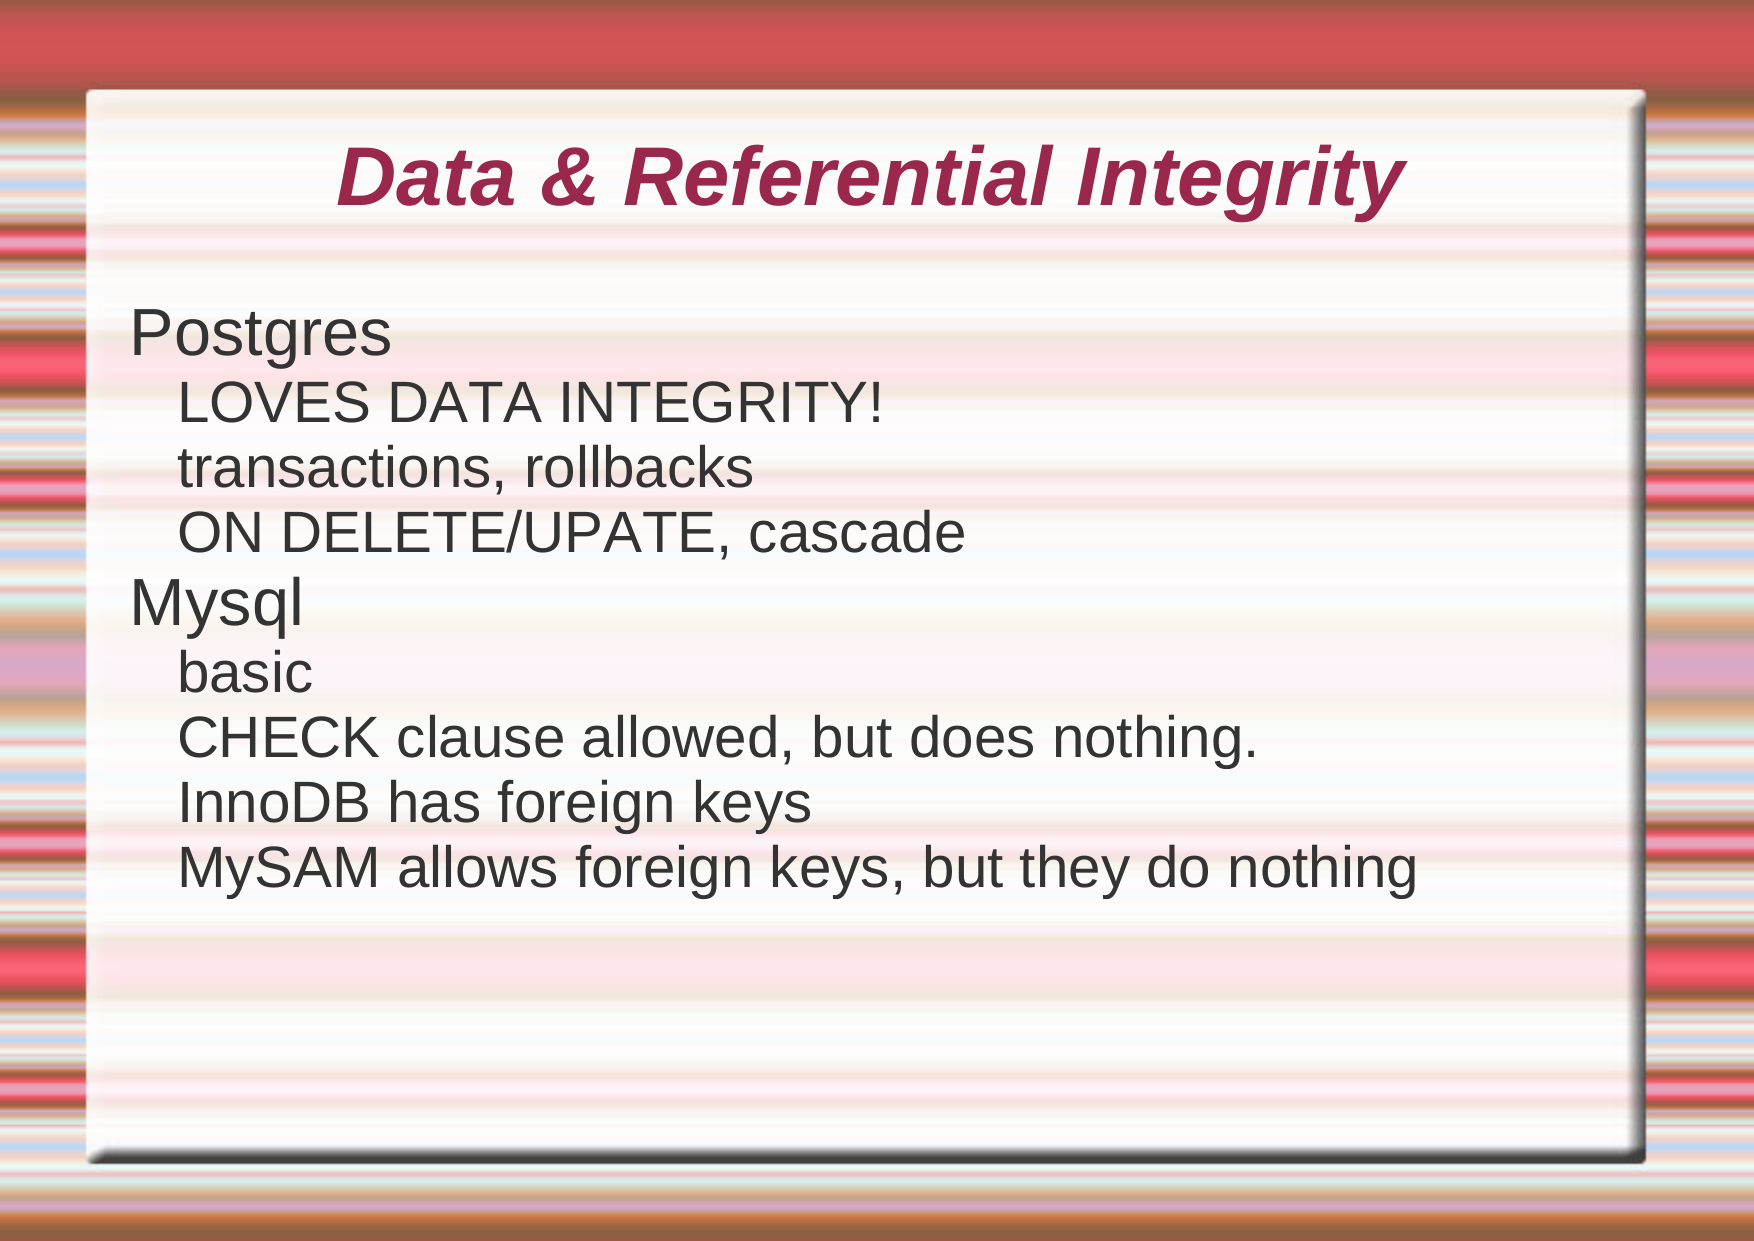

# Data & Referential Integrity
Postgres
LOVES DATA INTEGRITY!
transactions, rollbacks
ON DELETE/UPATE, cascade
Mysql
basic
CHECK clause allowed, but does nothing.
InnoDB has foreign keys
MySAM allows foreign keys, but they do nothing